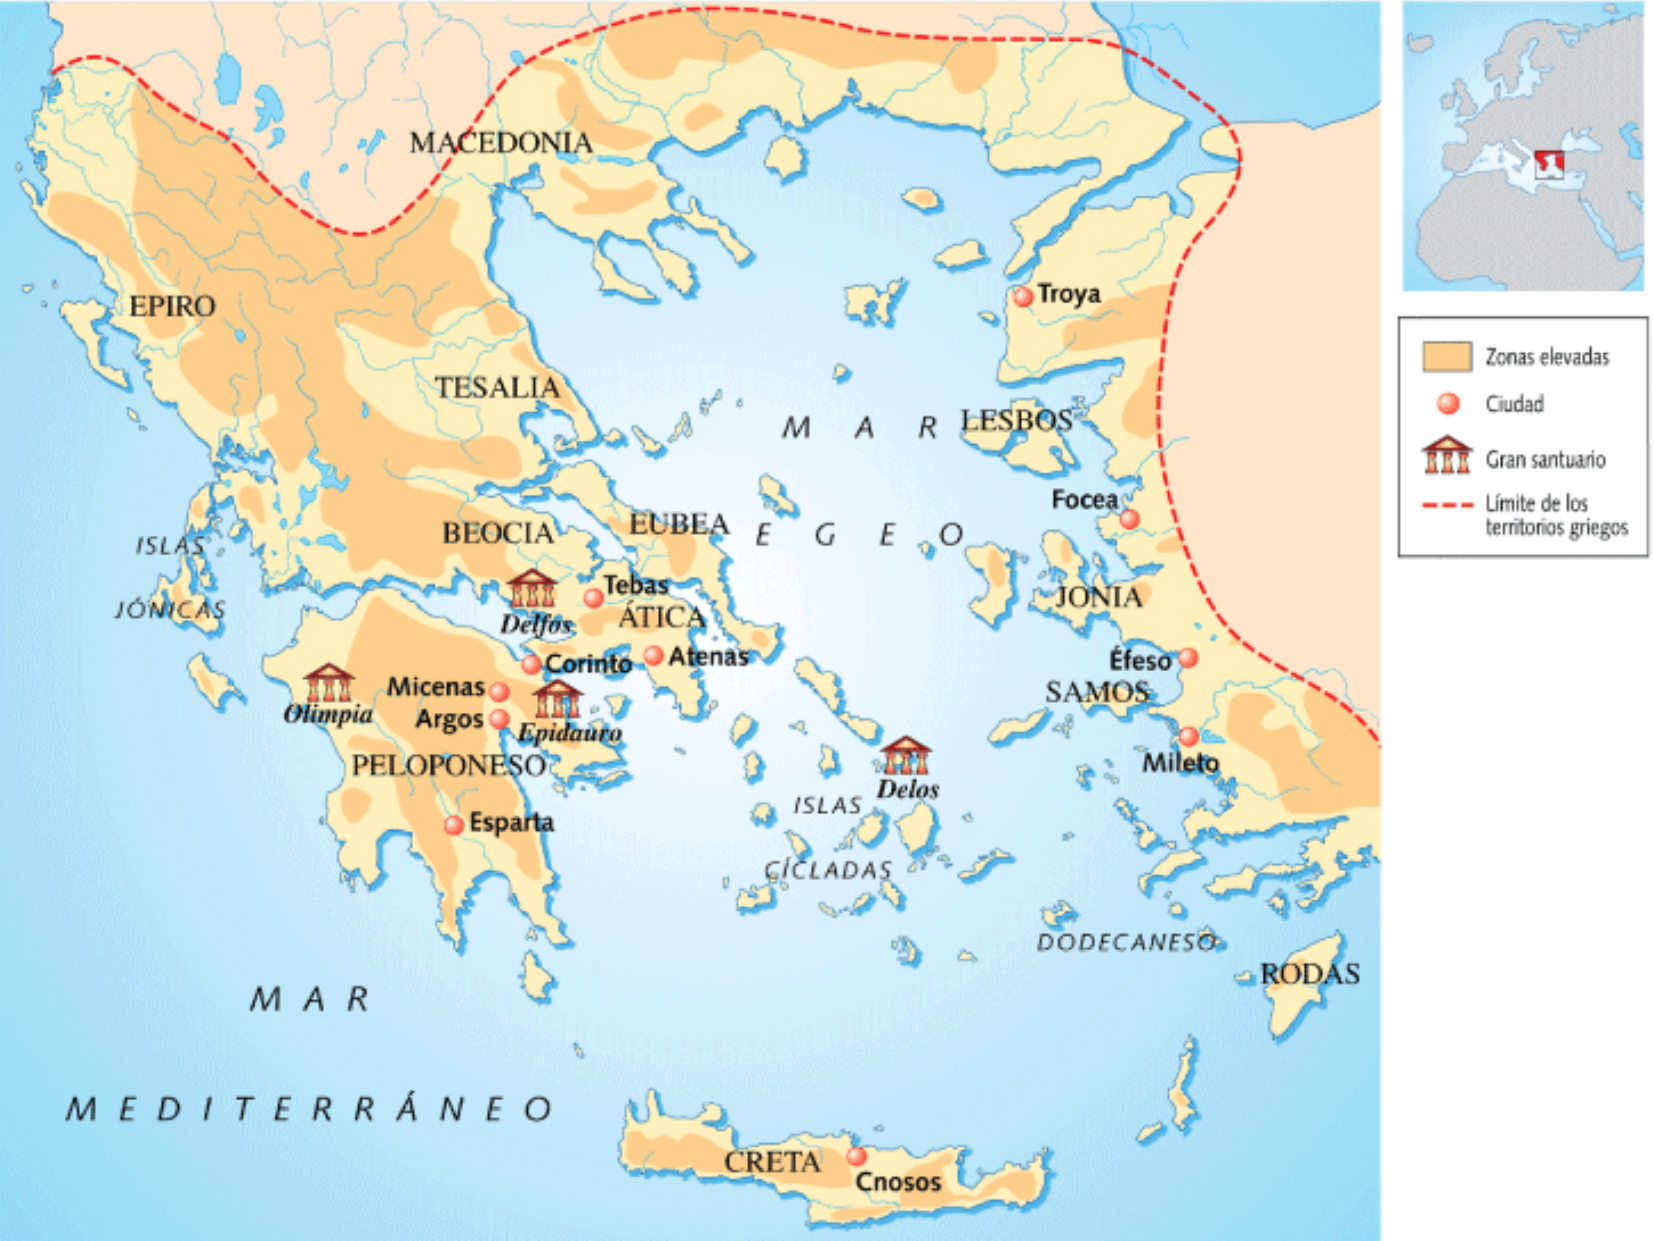

EL MEDIO NATURAL
PARTES
PENÍNSULA
BALCÁNICA
PENÍNSULA
PELOPONESO
ISLAS
ASIA
MENOR
CARACTERÍSTICAS
CERCANÍA AL MAR
RELIEVE MONTAÑOSO
CONSECUENCIAS
INDEPENDENCIA DE LAS POLIS
IMPULSO VIAJES MARÍTIMOS